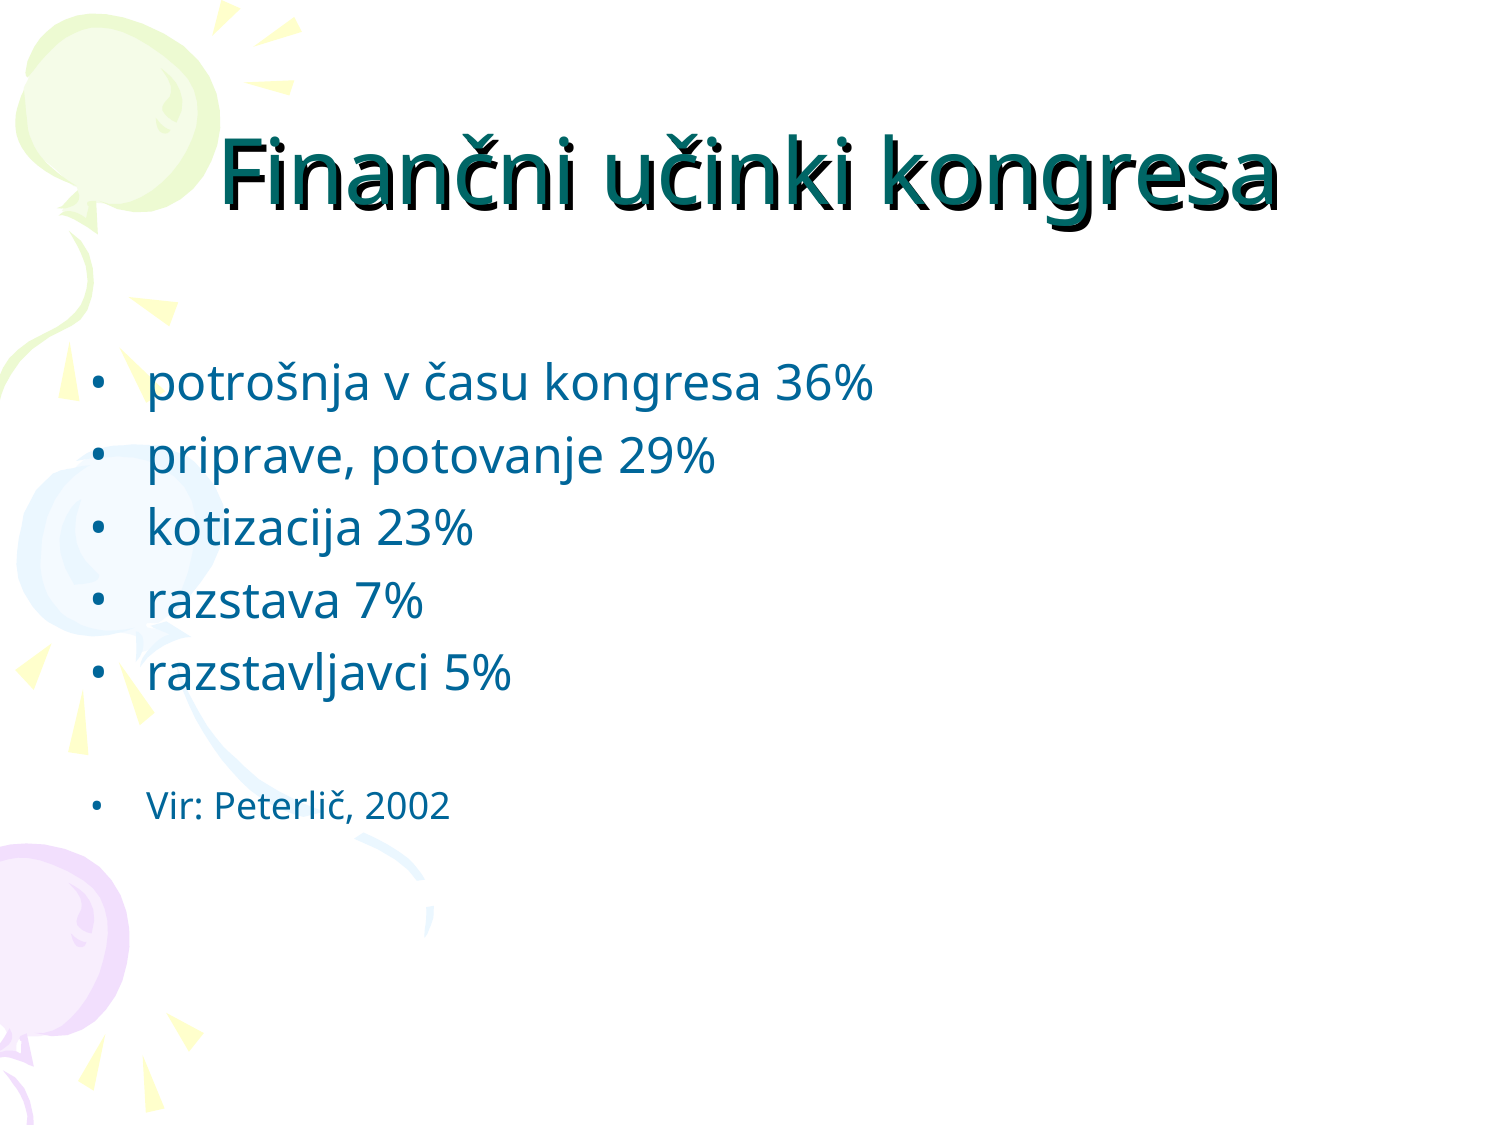

# Finančni učinki kongresa
potrošnja v času kongresa 36%
priprave, potovanje 29%
kotizacija 23%
razstava 7%
razstavljavci 5%
Vir: Peterlič, 2002